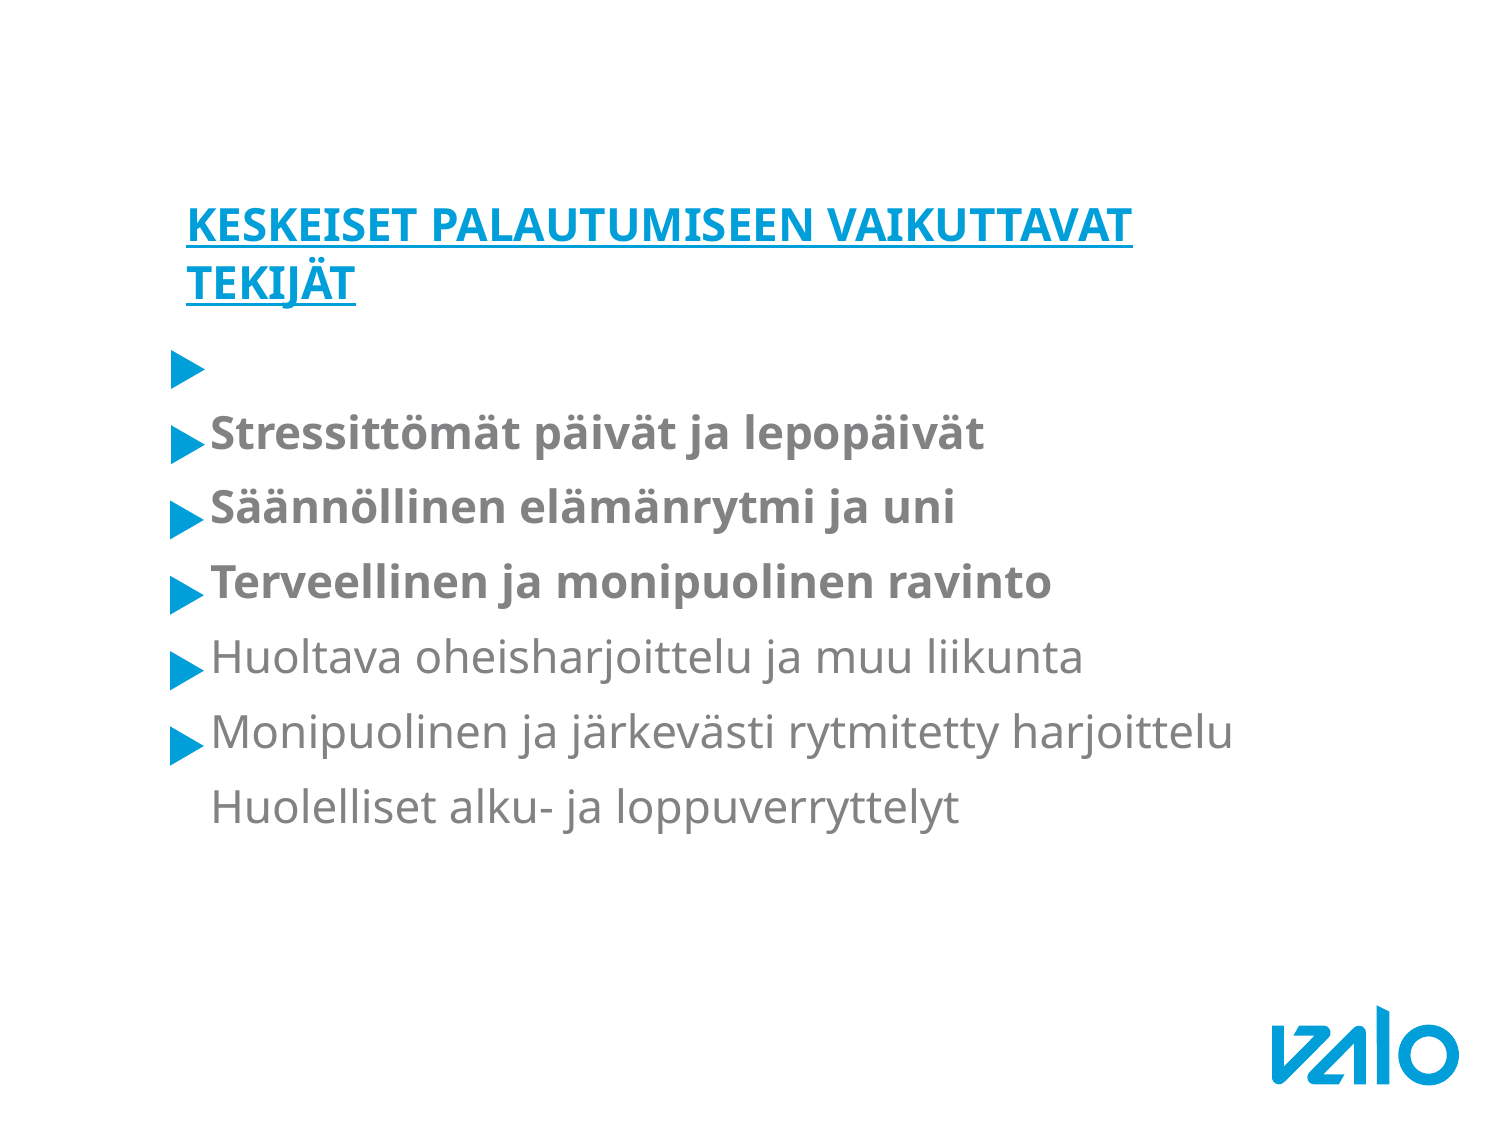

KESKEISET PALAUTUMISEEN VAIKUTTAVAT TEKIJÄT
 Stressittömät päivät ja lepopäivät
 Säännöllinen elämänrytmi ja uni
 Terveellinen ja monipuolinen ravinto
 Huoltava oheisharjoittelu ja muu liikunta
 Monipuolinen ja järkevästi rytmitetty harjoittelu
 Huolelliset alku- ja loppuverryttelyt